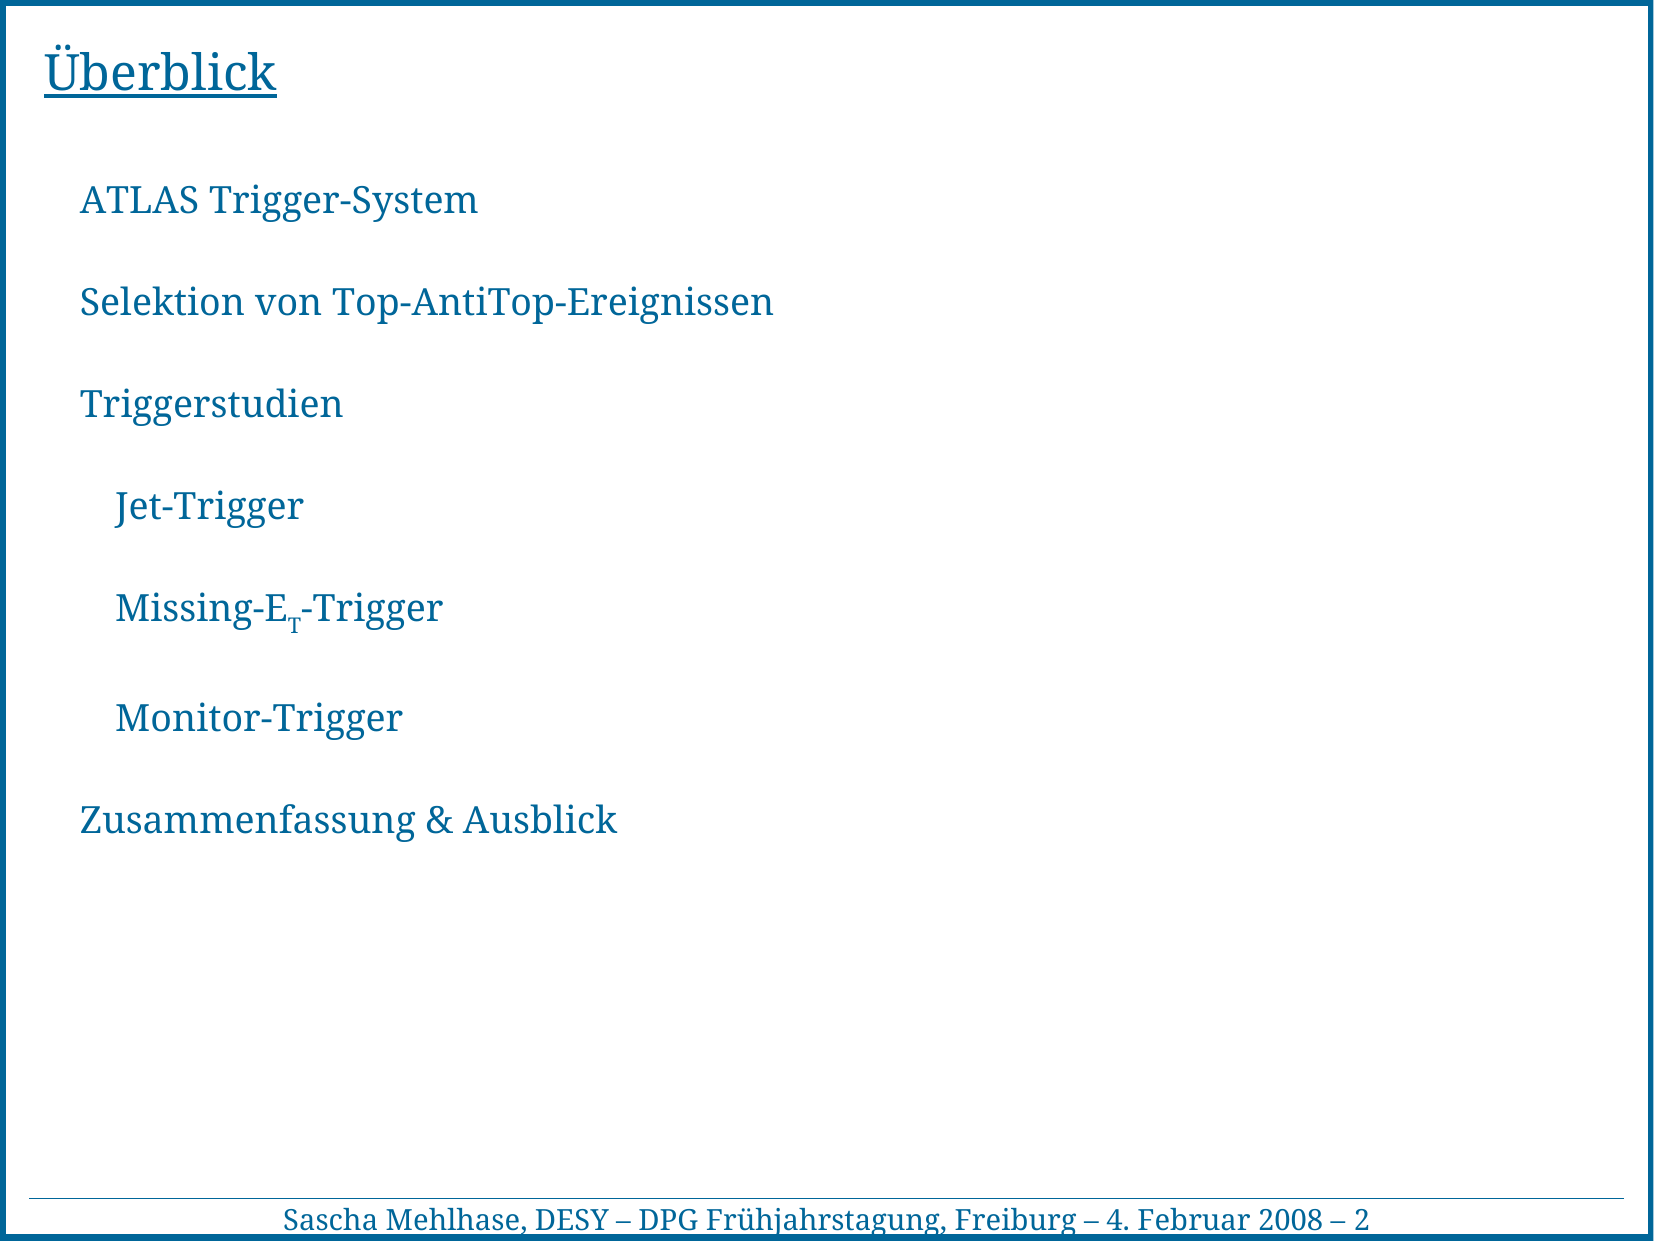

Sascha Mehlhase, DESY – DPG Frühjahrstagung, Freiburg – 4. Februar 2008 –
Überblick
ATLAS Trigger-System
Selektion von Top-AntiTop-Ereignissen
Triggerstudien
Jet-Trigger
Missing-ET-Trigger
Monitor-Trigger
Zusammenfassung & Ausblick